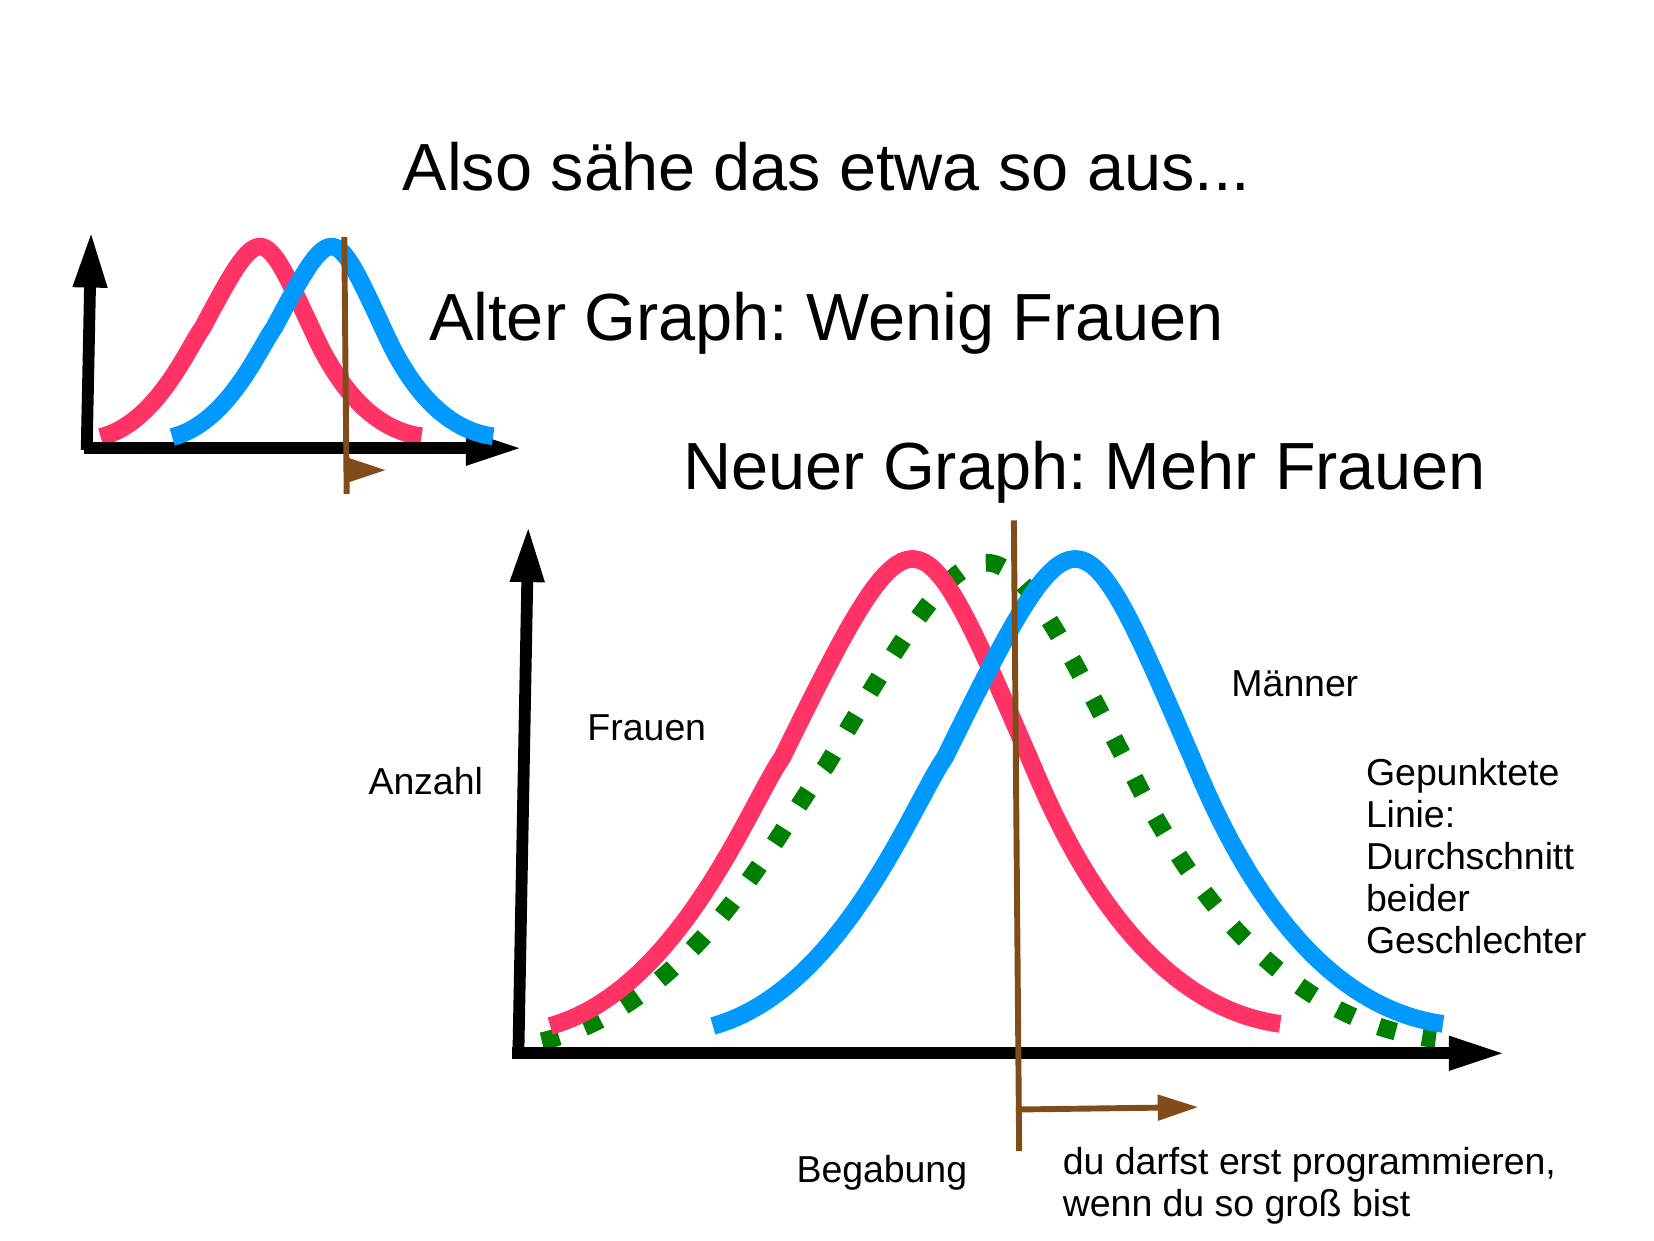

# Also sähe das etwa so aus...
Alter Graph: Wenig Frauen
							Neuer Graph: Mehr Frauen
Männer
Frauen
Gepunktete Linie: Durchschnitt beider Geschlechter
Anzahl
du darfst erst programmieren,
wenn du so groß bist
Begabung